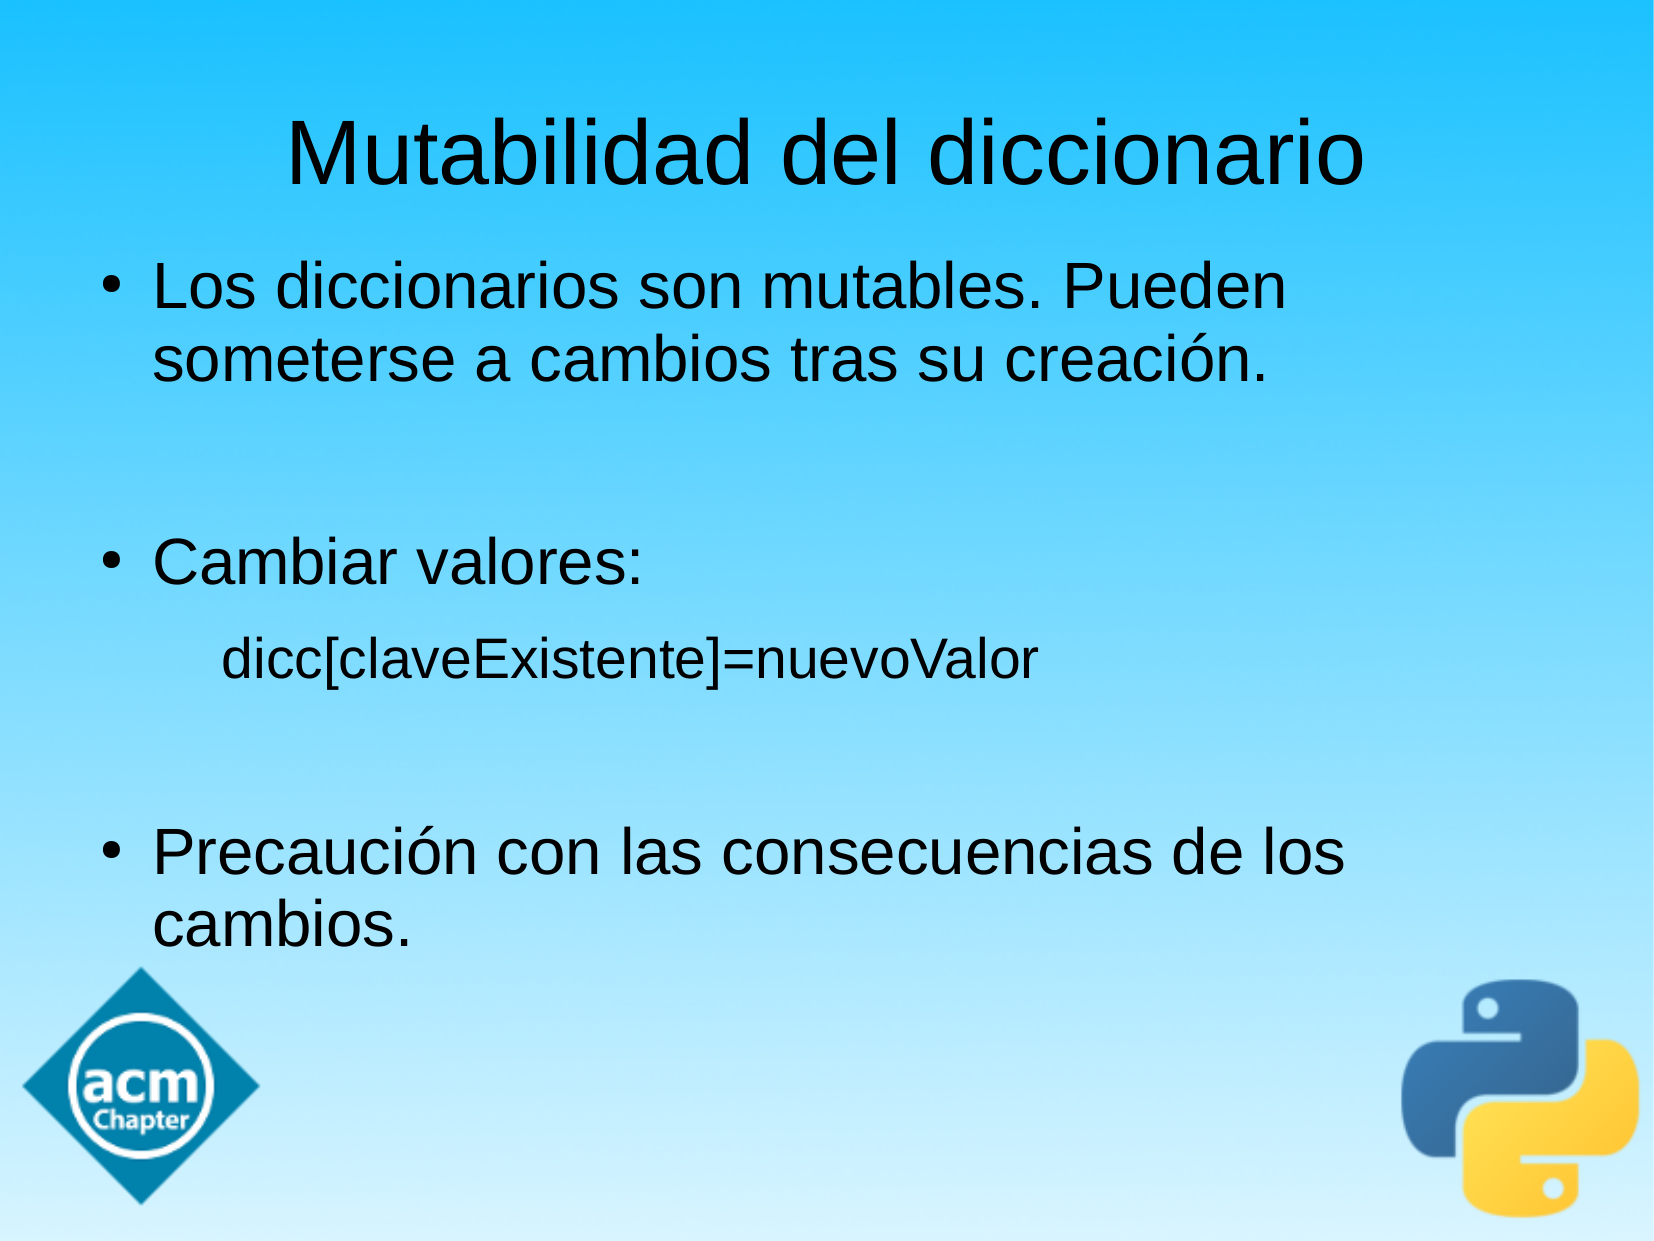

# Mutabilidad del diccionario
Los diccionarios son mutables. Pueden someterse a cambios tras su creación.
Cambiar valores:
dicc[claveExistente]=nuevoValor
Precaución con las consecuencias de los cambios.